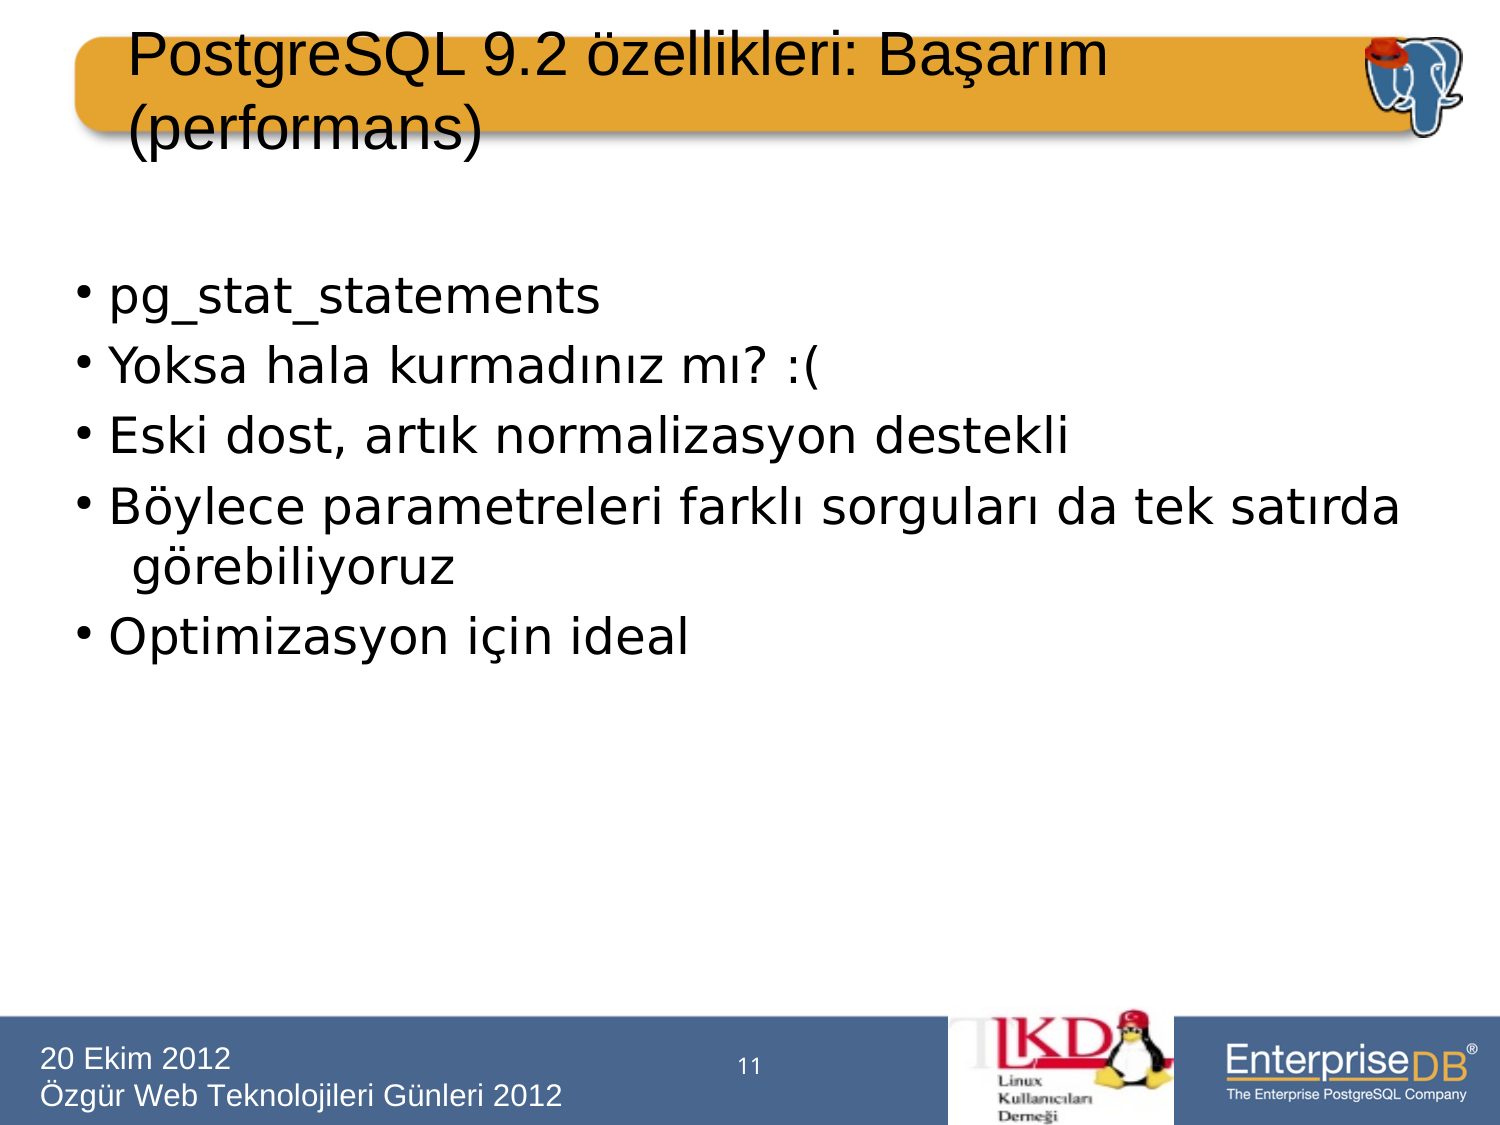

# PostgreSQL 9.2 özellikleri: Başarım (performans)
 pg_stat_statements
 Yoksa hala kurmadınız mı? :(
 Eski dost, artık normalizasyon destekli
 Böylece parametreleri farklı sorguları da tek satırda görebiliyoruz
 Optimizasyon için ideal